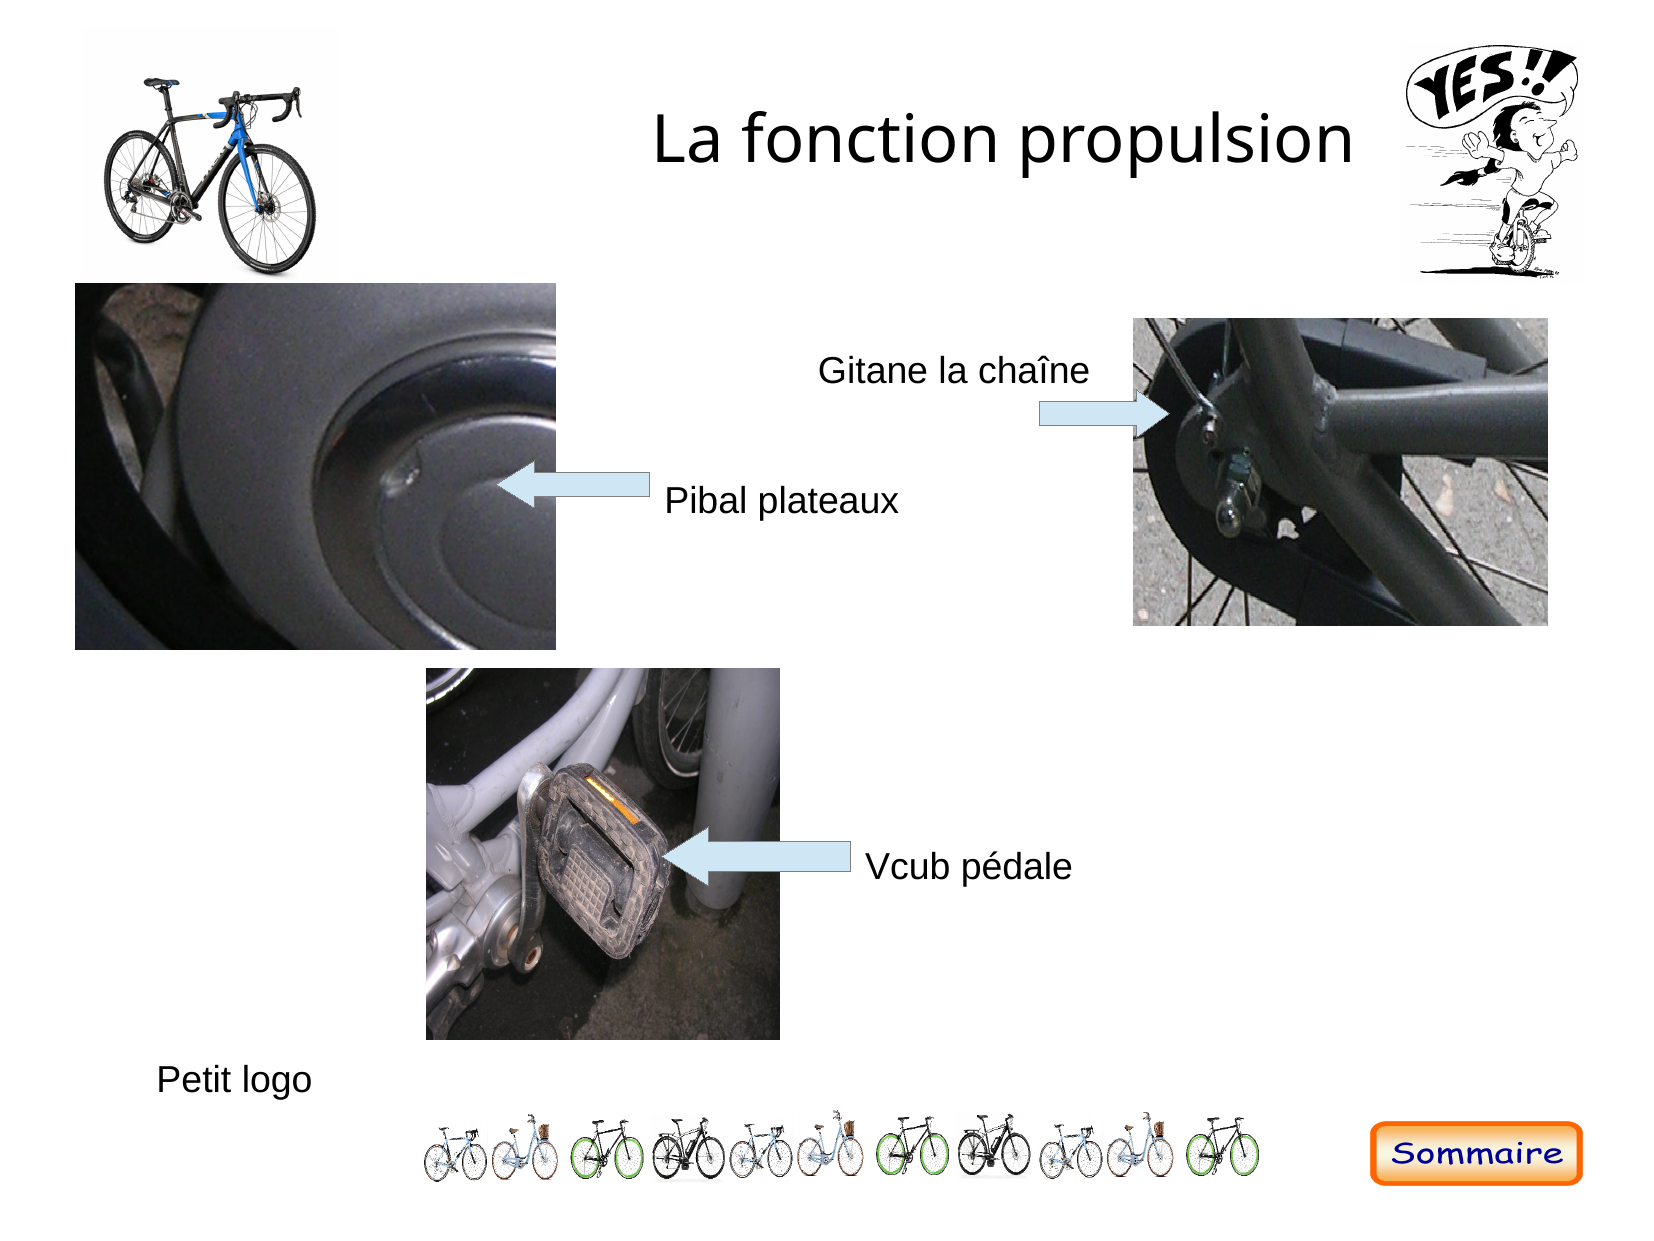

# La fonction propulsion
Gitane la chaîne
Pibal plateaux
Vcub pédale
Petit logo